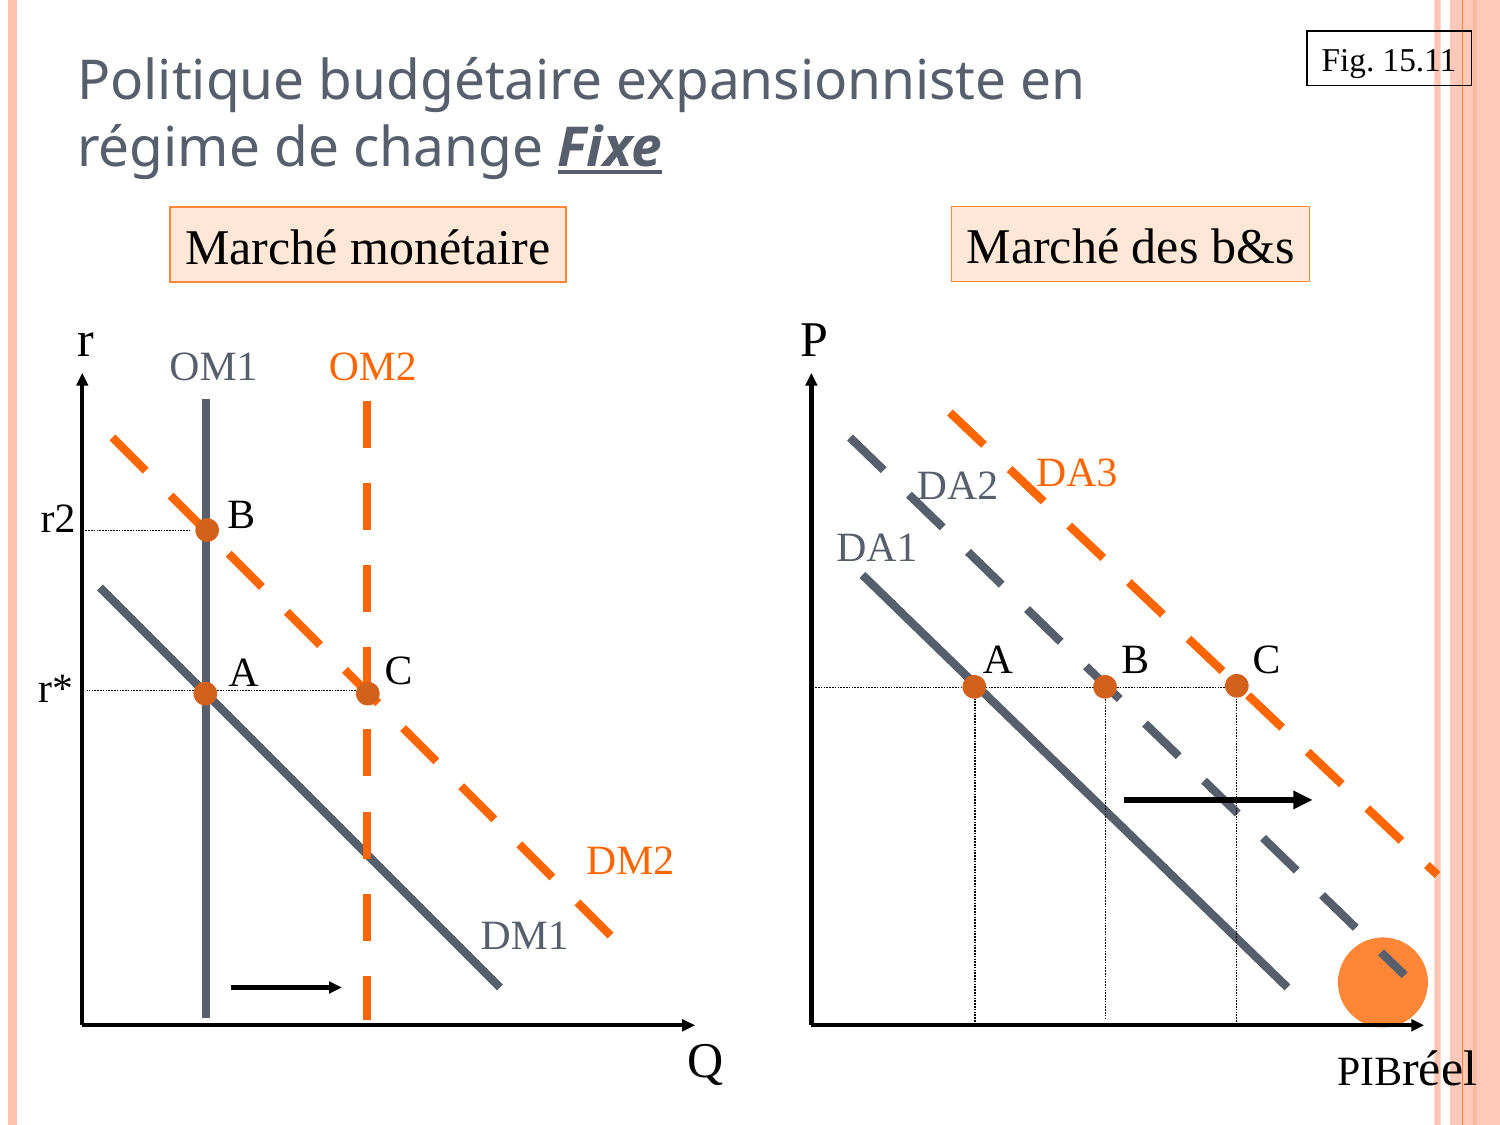

Fig. 15.11
Politique budgétaire expansionniste en
régime de change Fixe
Marché des b&s
Marché monétaire
r
P
OM1
OM2
DA3
DA2
B
r2
DA1
A
B
C
C
A
r*
DM2
DM1
Q
PIBréel